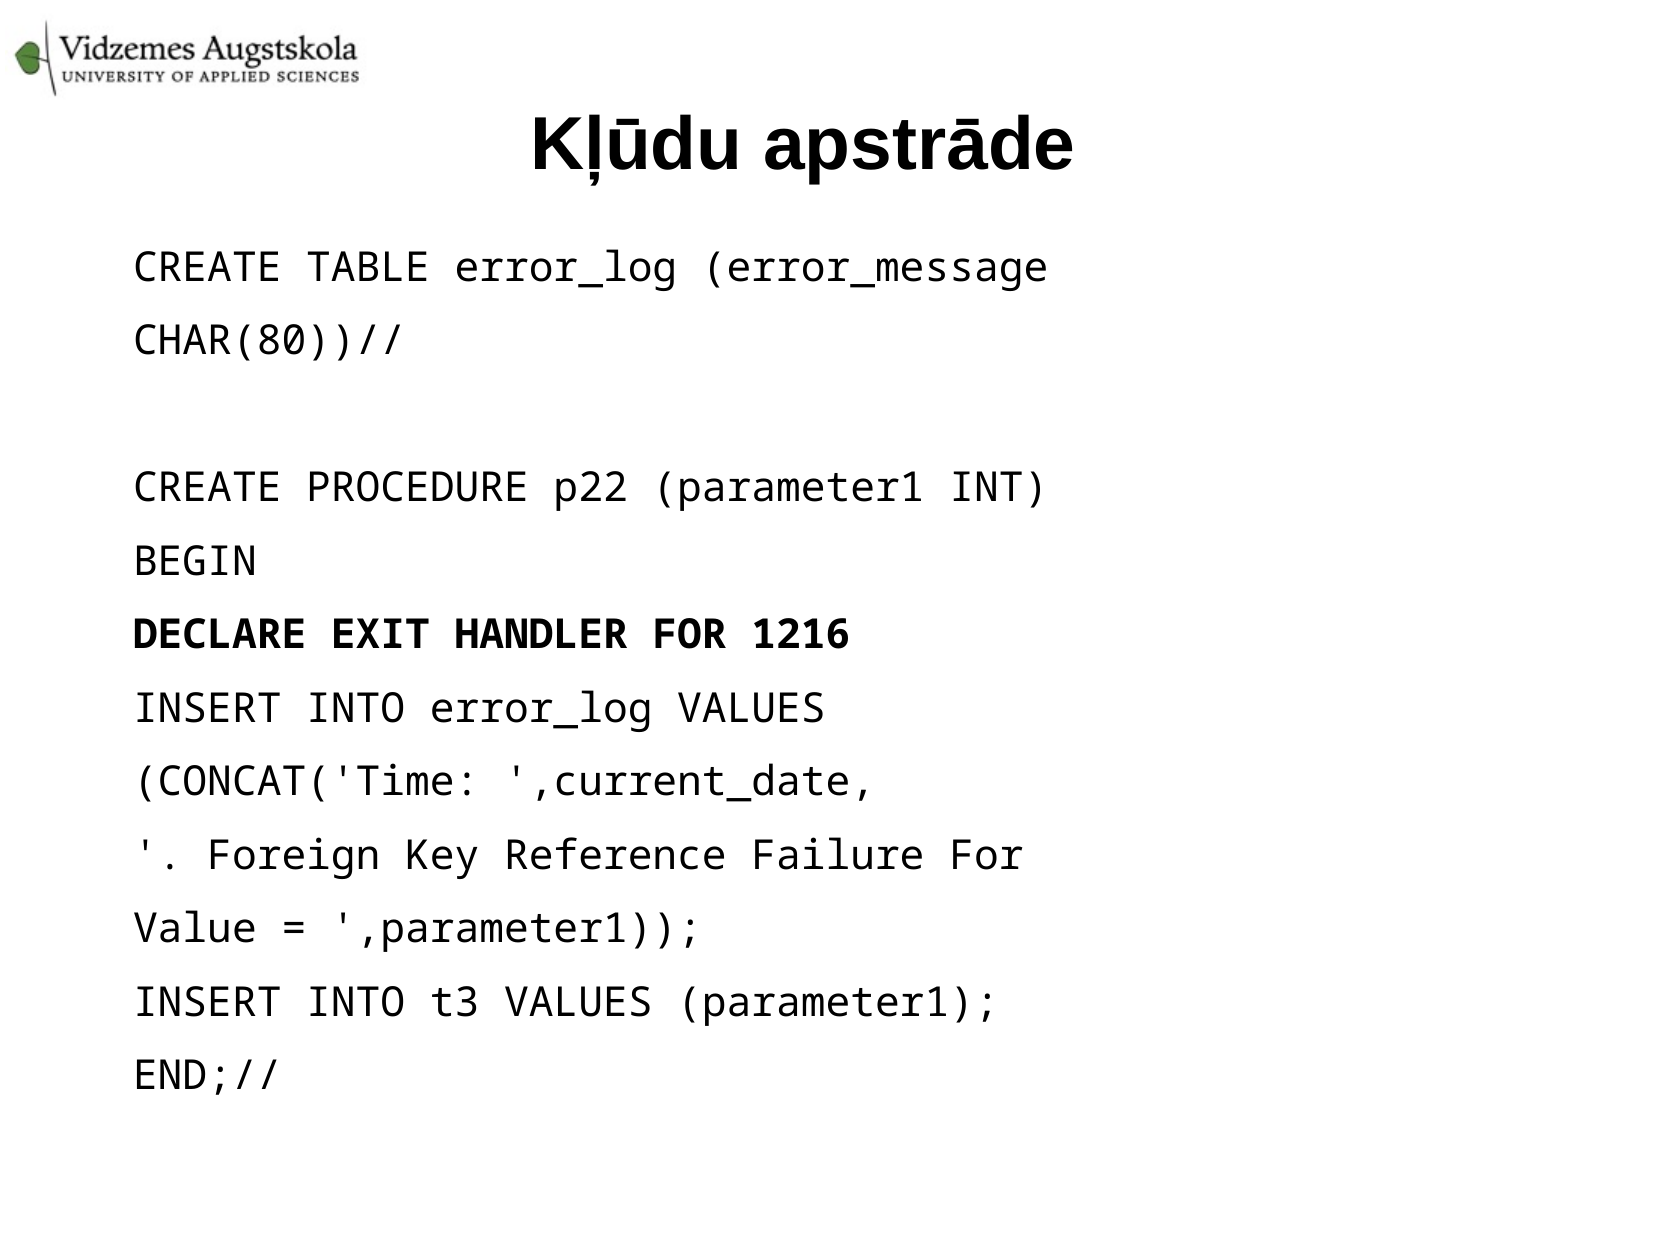

# Kļūdu apstrāde
CREATE TABLE error_log (error_message
CHAR(80))//
CREATE PROCEDURE p22 (parameter1 INT)
BEGIN
DECLARE EXIT HANDLER FOR 1216
INSERT INTO error_log VALUES
(CONCAT('Time: ',current_date,
'. Foreign Key Reference Failure For
Value = ',parameter1));
INSERT INTO t3 VALUES (parameter1);
END;//